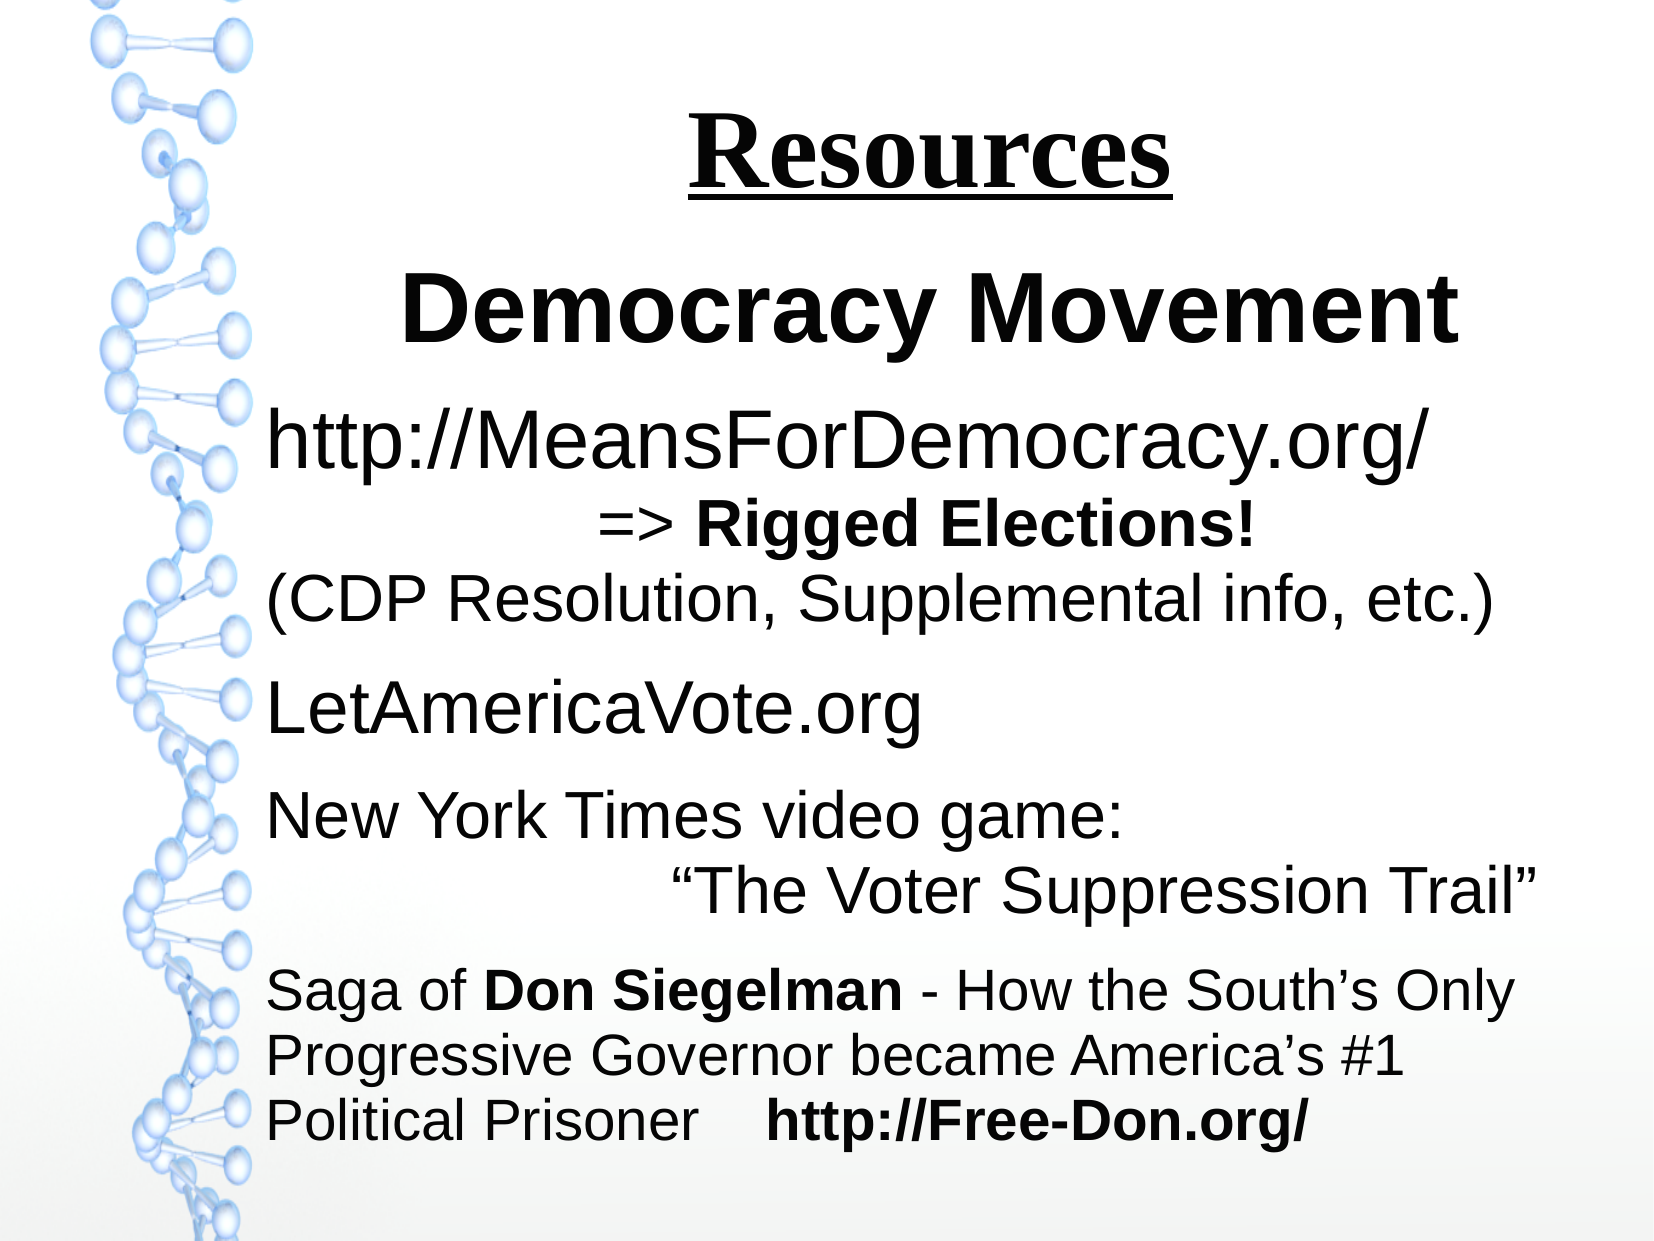

# Resources
Democracy Movement
http://MeansForDemocracy.org/
 => Rigged Elections!
(CDP Resolution, Supplemental info, etc.)
LetAmericaVote.org
New York Times video game:
 “The Voter Suppression Trail”
Saga of Don Siegelman - How the South’s Only Progressive Governor became America’s #1 Political Prisoner http://Free-Don.org/